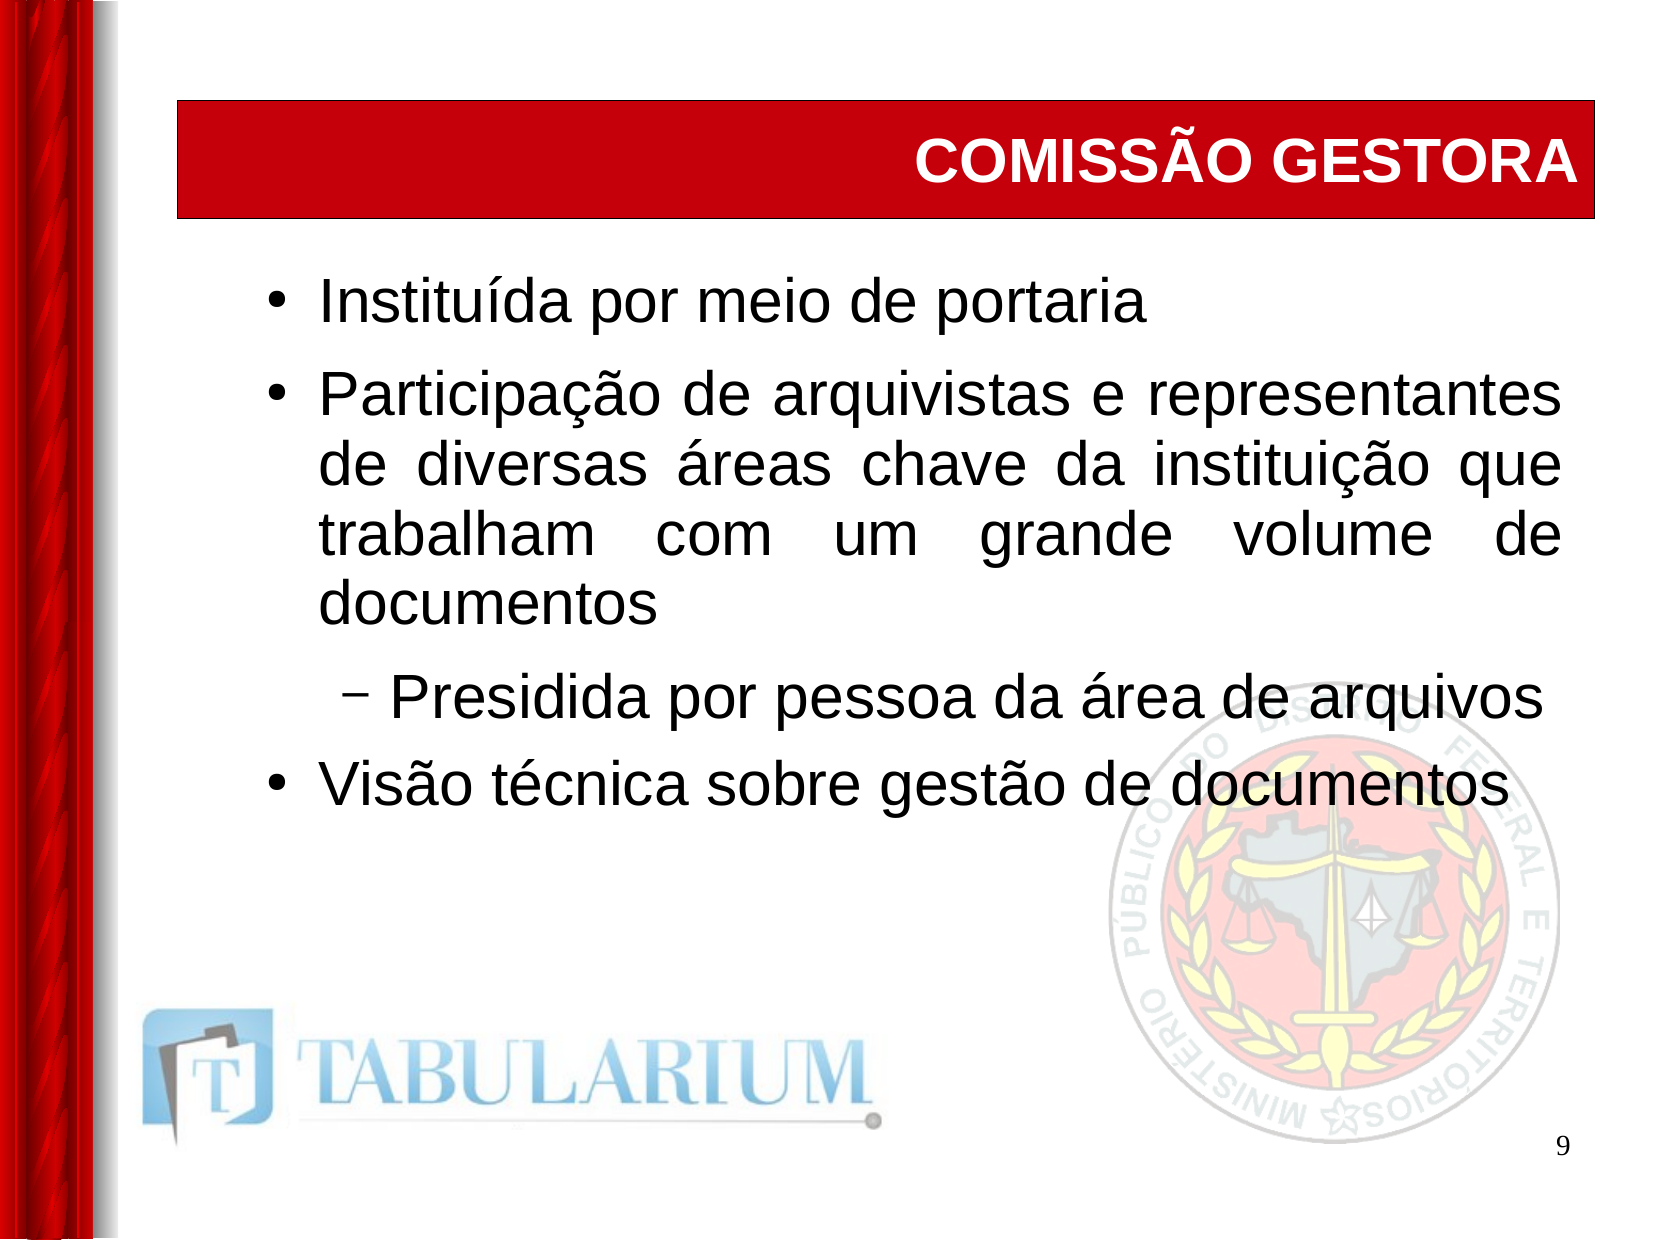

COMISSÃO GESTORA
# Instituída por meio de portaria
Participação de arquivistas e representantes de diversas áreas chave da instituição que trabalham com um grande volume de documentos
Presidida por pessoa da área de arquivos
Visão técnica sobre gestão de documentos
9